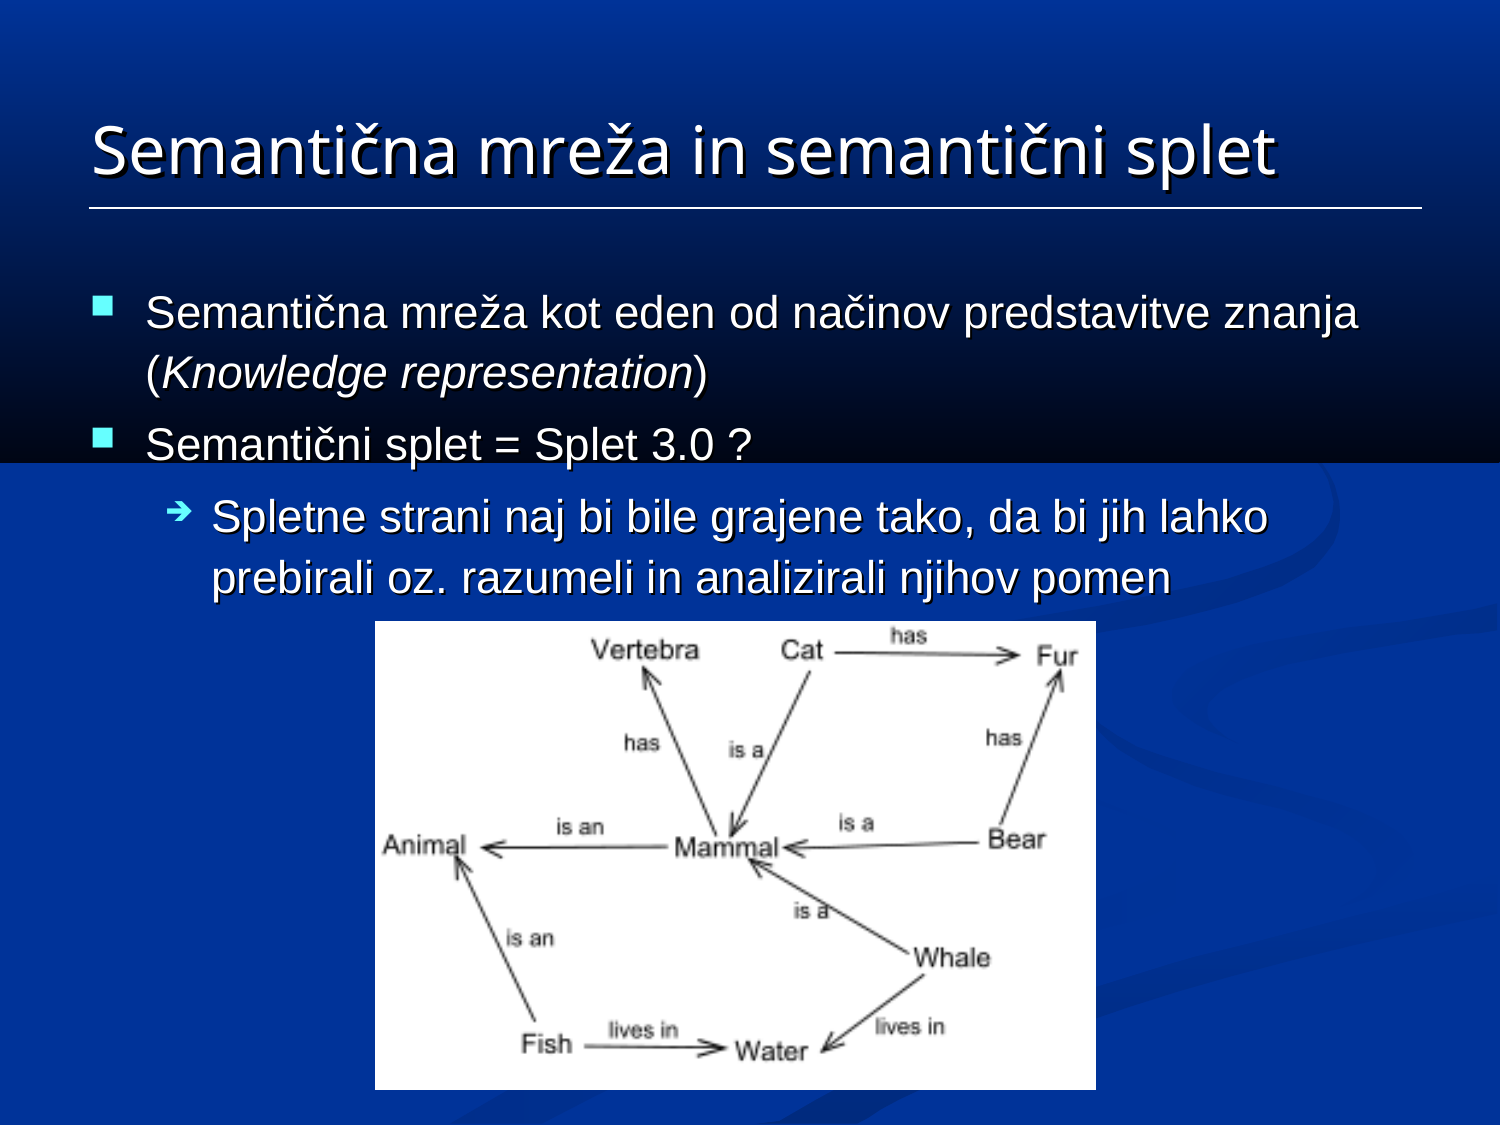

Semantična mreža in semantični splet
Semantična mreža kot eden od načinov predstavitve znanja (Knowledge representation)
Semantični splet = Splet 3.0 ?
Spletne strani naj bi bile grajene tako, da bi jih lahko prebirali oz. razumeli in analizirali njihov pomen